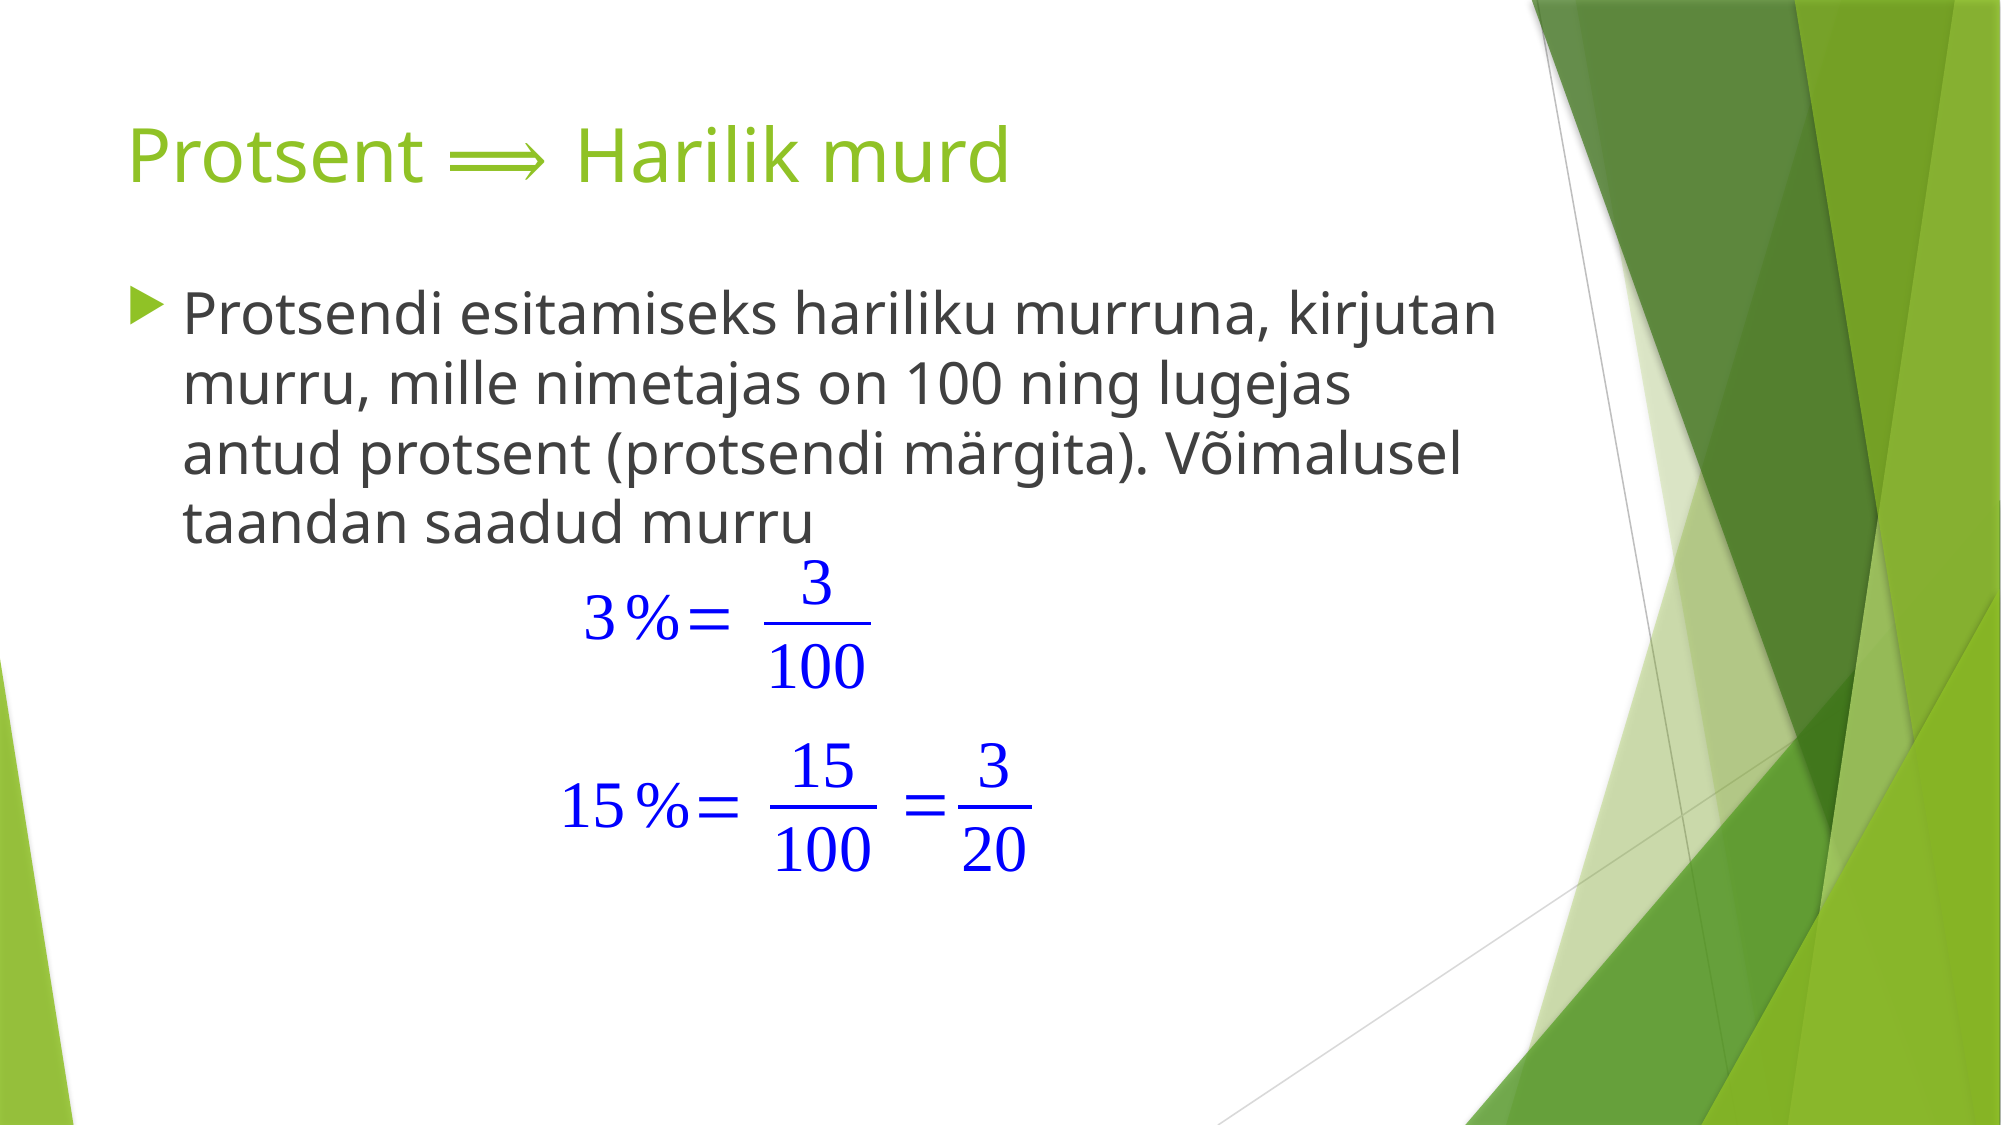

# Protsent ⟹ Harilik murd
Protsendi esitamiseks hariliku murruna, kirjutan murru, mille nimetajas on 100 ning lugejas antud protsent (protsendi märgita). Võimalusel taandan saadud murru